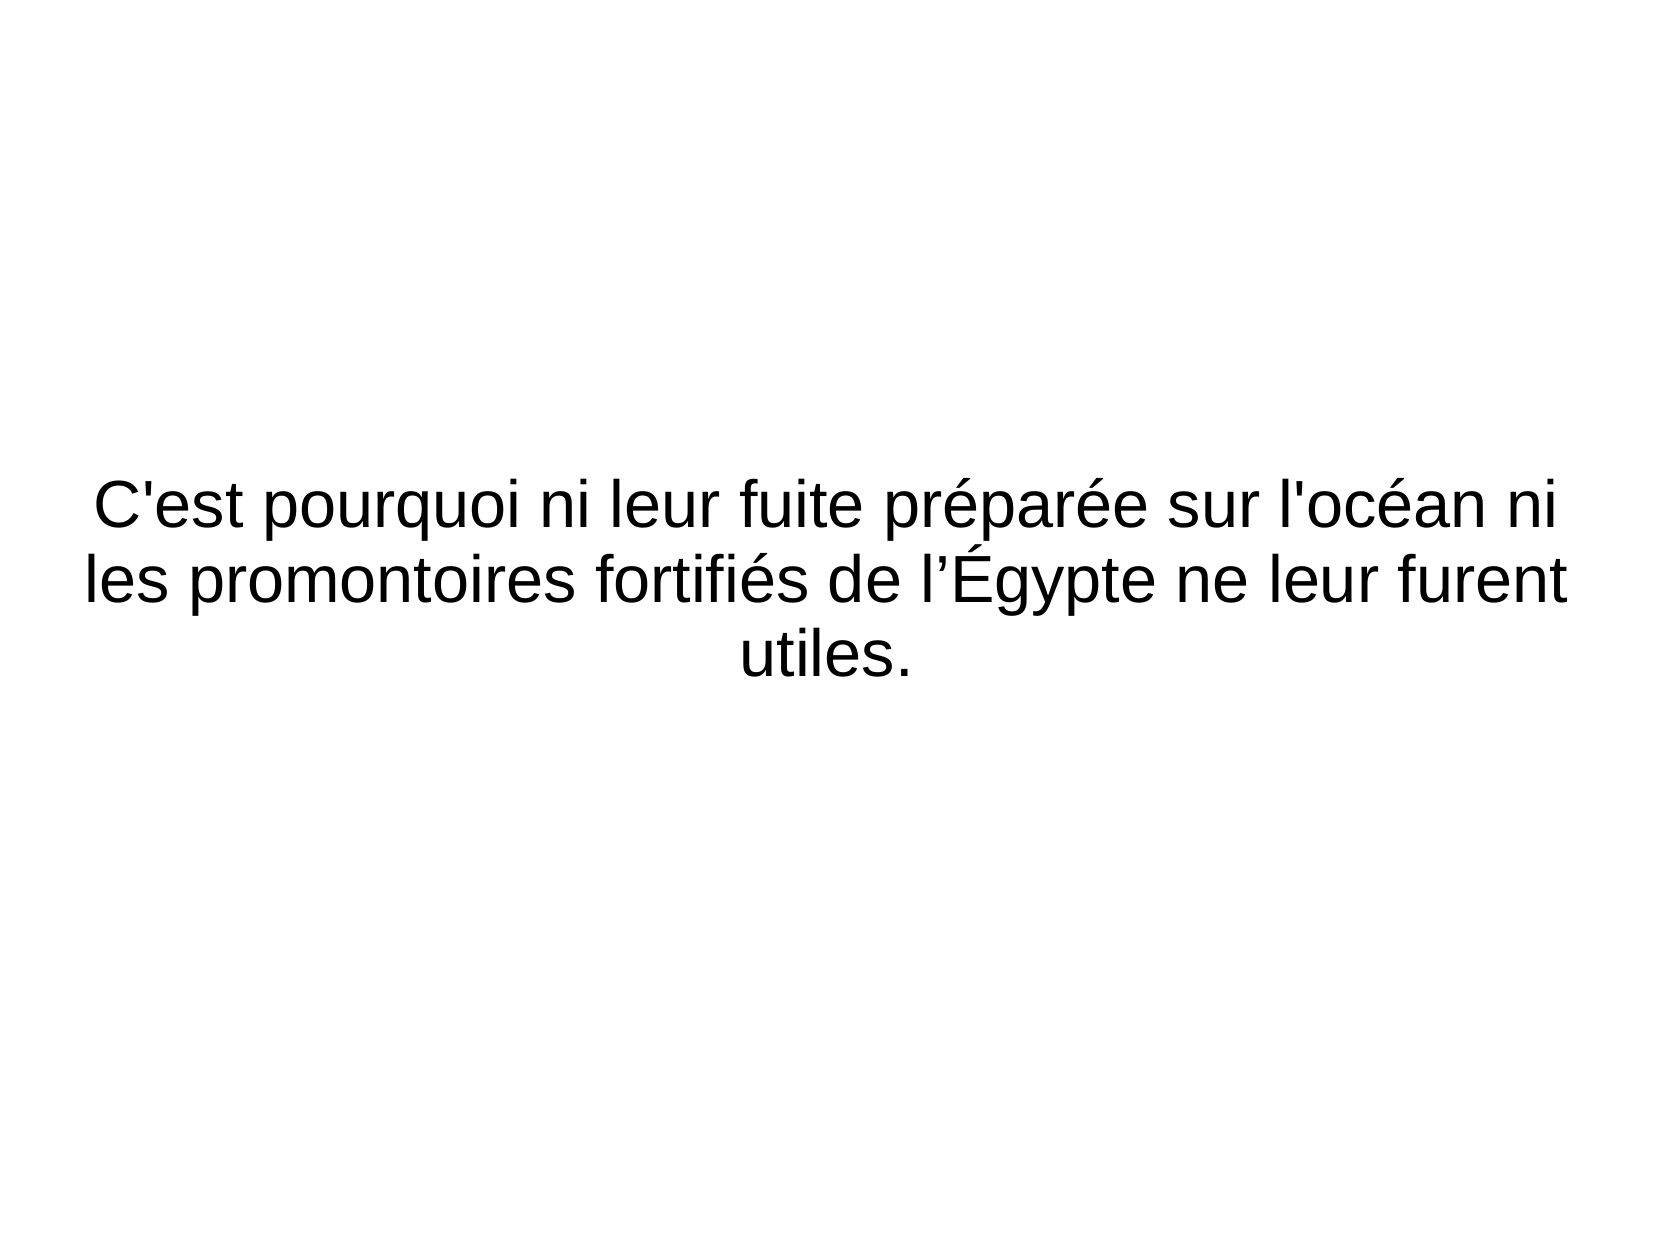

# C'est pourquoi ni leur fuite préparée sur l'océan ni les promontoires fortifiés de l’Égypte ne leur furent utiles.